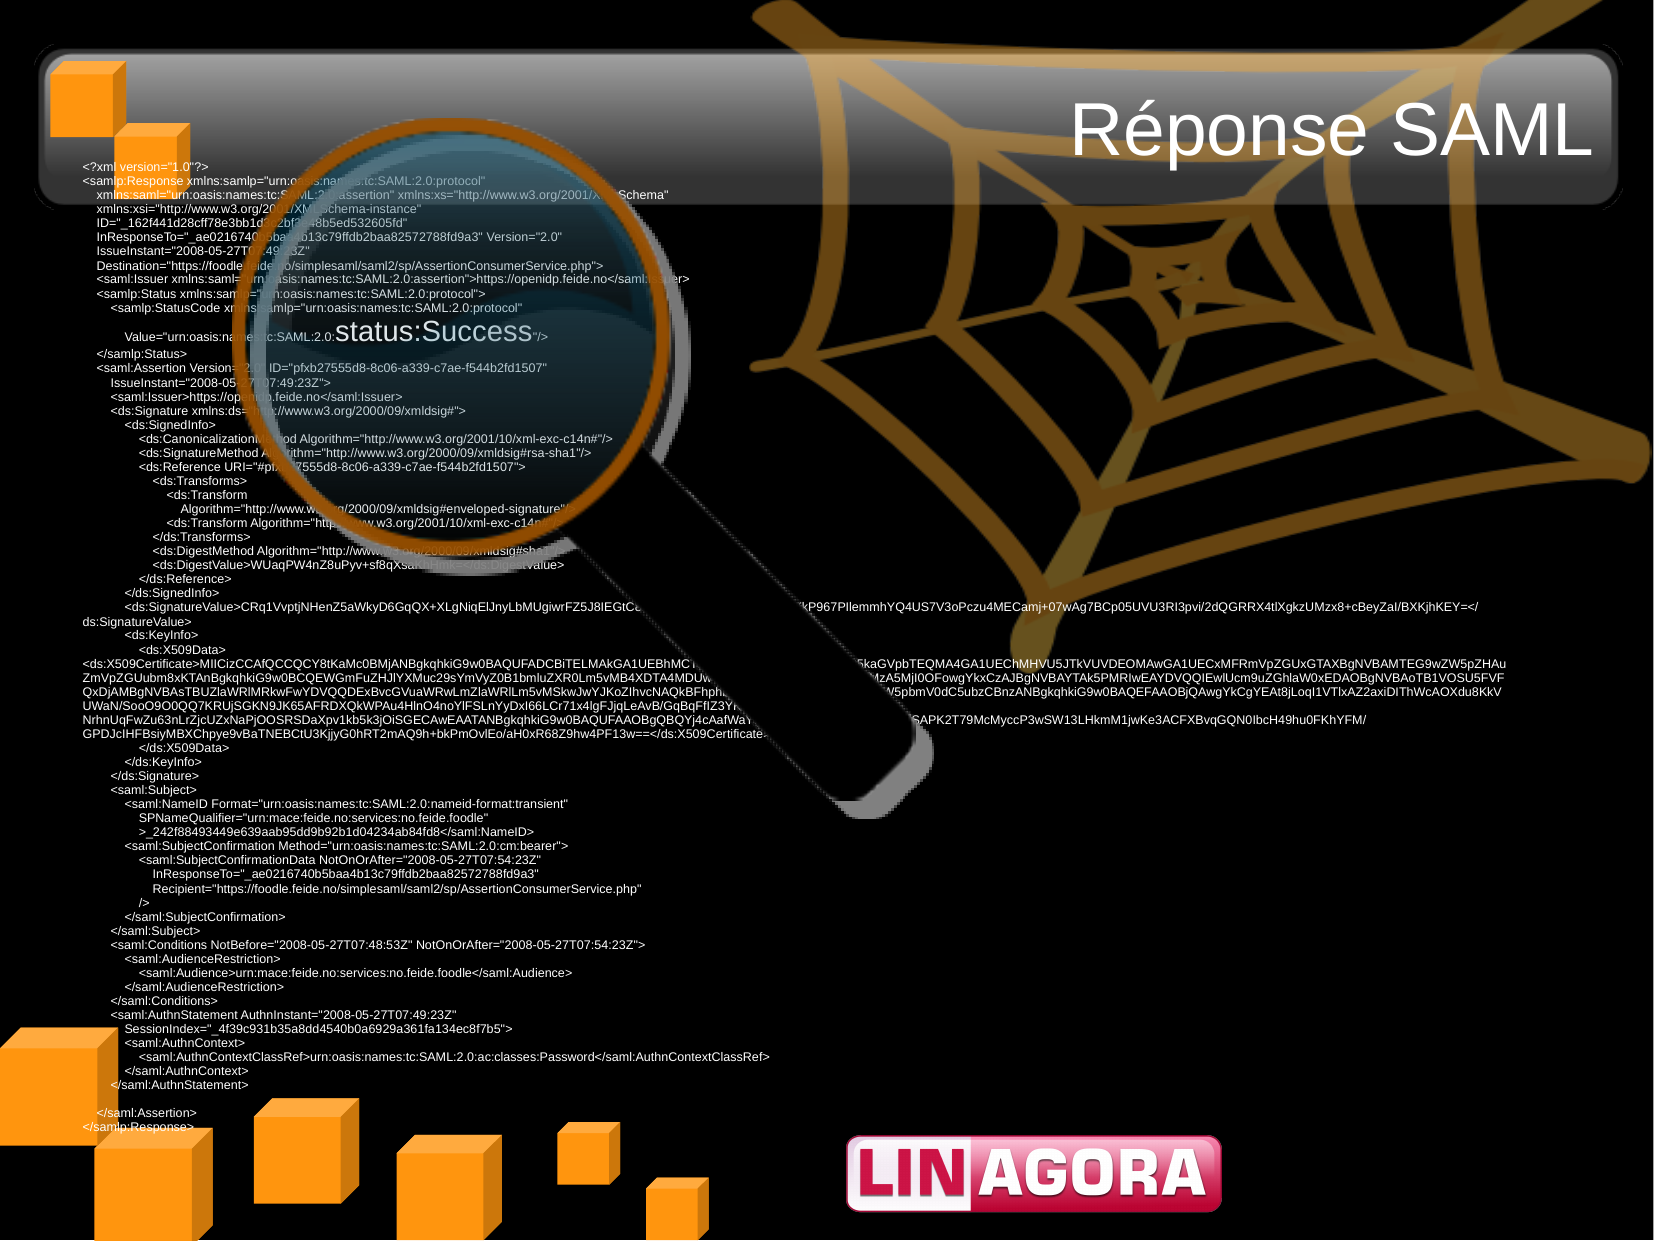

# Réponse SAML
<?xml version="1.0"?>
<samlp:Response xmlns:samlp="urn:oasis:names:tc:SAML:2.0:protocol"
 xmlns:saml="urn:oasis:names:tc:SAML:2.0:assertion" xmlns:xs="http://www.w3.org/2001/XMLSchema"
 xmlns:xsi="http://www.w3.org/2001/XMLSchema-instance"
 ID="_162f441d28cff78e3bb1d3c2bf3e48b5ed532605fd"
 InResponseTo="_ae0216740b5baa4b13c79ffdb2baa82572788fd9a3" Version="2.0"
 IssueInstant="2008-05-27T07:49:23Z"
 Destination="https://foodle.feide.no/simplesaml/saml2/sp/AssertionConsumerService.php">
 <saml:Issuer xmlns:saml="urn:oasis:names:tc:SAML:2.0:assertion">https://openidp.feide.no</saml:Issuer>
 <samlp:Status xmlns:samlp="urn:oasis:names:tc:SAML:2.0:protocol">
 <samlp:StatusCode xmlns:samlp="urn:oasis:names:tc:SAML:2.0:protocol"
 Value="urn:oasis:names:tc:SAML:2.0:status:Success"/>
 </samlp:Status>
 <saml:Assertion Version="2.0" ID="pfxb27555d8-8c06-a339-c7ae-f544b2fd1507"
 IssueInstant="2008-05-27T07:49:23Z">
 <saml:Issuer>https://openidp.feide.no</saml:Issuer>
 <ds:Signature xmlns:ds="http://www.w3.org/2000/09/xmldsig#">
 <ds:SignedInfo>
 <ds:CanonicalizationMethod Algorithm="http://www.w3.org/2001/10/xml-exc-c14n#"/>
 <ds:SignatureMethod Algorithm="http://www.w3.org/2000/09/xmldsig#rsa-sha1"/>
 <ds:Reference URI="#pfxb27555d8-8c06-a339-c7ae-f544b2fd1507">
 <ds:Transforms>
 <ds:Transform
 Algorithm="http://www.w3.org/2000/09/xmldsig#enveloped-signature"/>
 <ds:Transform Algorithm="http://www.w3.org/2001/10/xml-exc-c14n#"/>
 </ds:Transforms>
 <ds:DigestMethod Algorithm="http://www.w3.org/2000/09/xmldsig#sha1"/>
 <ds:DigestValue>WUaqPW4nZ8uPyv+sf8qXsaKhHmk=</ds:DigestValue>
 </ds:Reference>
 </ds:SignedInfo>
 <ds:SignatureValue>CRq1VvptjNHenZ5aWkyD6GqQX+XLgNiqElJnyLbMUgiwrFZ5J8IEGtC8h2YiwID15ScxVt6tjQc8R3gXkP967PIlemmhYQ4US7V3oPczu4MECamj+07wAg7BCp05UVU3RI3pvi/2dQGRRX4tlXgkzUMzx8+cBeyZaI/BXKjhKEY=</ds:SignatureValue>
 <ds:KeyInfo>
 <ds:X509Data> <ds:X509Certificate>MIICizCCAfQCCQCY8tKaMc0BMjANBgkqhkiG9w0BAQUFADCBiTELMAkGA1UEBhMCTk8xEjAQBgNVBAgTCVRyb25kaGVpbTEQMA4GA1UEChMHVU5JTkVUVDEOMAwGA1UECxMFRmVpZGUxGTAXBgNVBAMTEG9wZW5pZHAuZmVpZGUubm8xKTAnBgkqhkiG9w0BCQEWGmFuZHJlYXMuc29sYmVyZ0B1bmluZXR0Lm5vMB4XDTA4MDUwODA5MjI0OFoXDTM1MDkyMzA5MjI0OFowgYkxCzAJBgNVBAYTAk5PMRIwEAYDVQQIEwlUcm9uZGhlaW0xEDAOBgNVBAoTB1VOSU5FVFQxDjAMBgNVBAsTBUZlaWRlMRkwFwYDVQQDExBvcGVuaWRwLmZlaWRlLm5vMSkwJwYJKoZIhvcNAQkBFhphbmRyZWFzLnNvbGJlcmdAdW5pbmV0dC5ubzCBnzANBgkqhkiG9w0BAQEFAAOBjQAwgYkCgYEAt8jLoqI1VTlxAZ2axiDIThWcAOXdu8KkVUWaN/SooO9O0QQ7KRUjSGKN9JK65AFRDXQkWPAu4HlnO4noYlFSLnYyDxI66LCr71x4lgFJjqLeAvB/GqBqFfIZ3YK/NrhnUqFwZu63nLrZjcUZxNaPjOOSRSDaXpv1kb5k3jOiSGECAwEAATANBgkqhkiG9w0BAQUFAAOBgQBQYj4cAafWaYfjBU2zi1ElwStIaJ5nyp/s/8B8SAPK2T79McMyccP3wSW13LHkmM1jwKe3ACFXBvqGQN0IbcH49hu0FKhYFM/GPDJcIHFBsiyMBXChpye9vBaTNEBCtU3KjjyG0hRT2mAQ9h+bkPmOvlEo/aH0xR68Z9hw4PF13w==</ds:X509Certificate>
 </ds:X509Data>
 </ds:KeyInfo>
 </ds:Signature>
 <saml:Subject>
 <saml:NameID Format="urn:oasis:names:tc:SAML:2.0:nameid-format:transient"
 SPNameQualifier="urn:mace:feide.no:services:no.feide.foodle"
 >_242f88493449e639aab95dd9b92b1d04234ab84fd8</saml:NameID>
 <saml:SubjectConfirmation Method="urn:oasis:names:tc:SAML:2.0:cm:bearer">
 <saml:SubjectConfirmationData NotOnOrAfter="2008-05-27T07:54:23Z"
 InResponseTo="_ae0216740b5baa4b13c79ffdb2baa82572788fd9a3"
 Recipient="https://foodle.feide.no/simplesaml/saml2/sp/AssertionConsumerService.php"
 />
 </saml:SubjectConfirmation>
 </saml:Subject>
 <saml:Conditions NotBefore="2008-05-27T07:48:53Z" NotOnOrAfter="2008-05-27T07:54:23Z">
 <saml:AudienceRestriction>
 <saml:Audience>urn:mace:feide.no:services:no.feide.foodle</saml:Audience>
 </saml:AudienceRestriction>
 </saml:Conditions>
 <saml:AuthnStatement AuthnInstant="2008-05-27T07:49:23Z"
 SessionIndex="_4f39c931b35a8dd4540b0a6929a361fa134ec8f7b5">
 <saml:AuthnContext>
 <saml:AuthnContextClassRef>urn:oasis:names:tc:SAML:2.0:ac:classes:Password</saml:AuthnContextClassRef>
 </saml:AuthnContext>
 </saml:AuthnStatement>
 </saml:Assertion>
</samlp:Response>